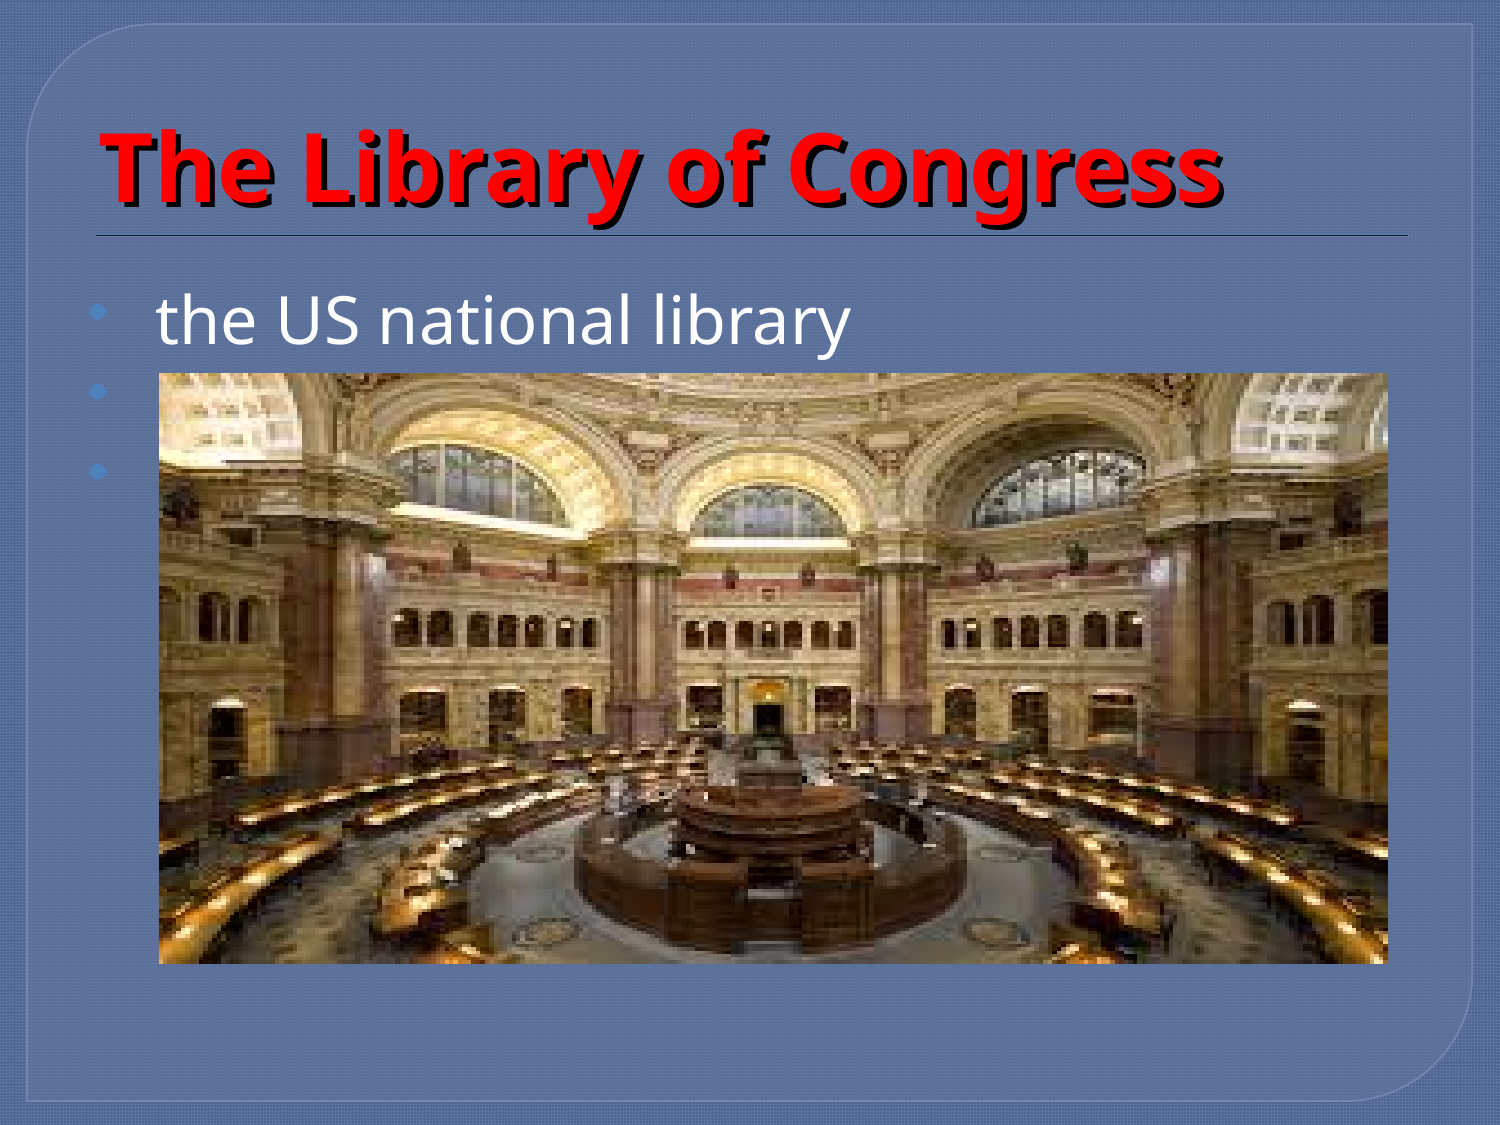

# The Library of Congress
 the US national library